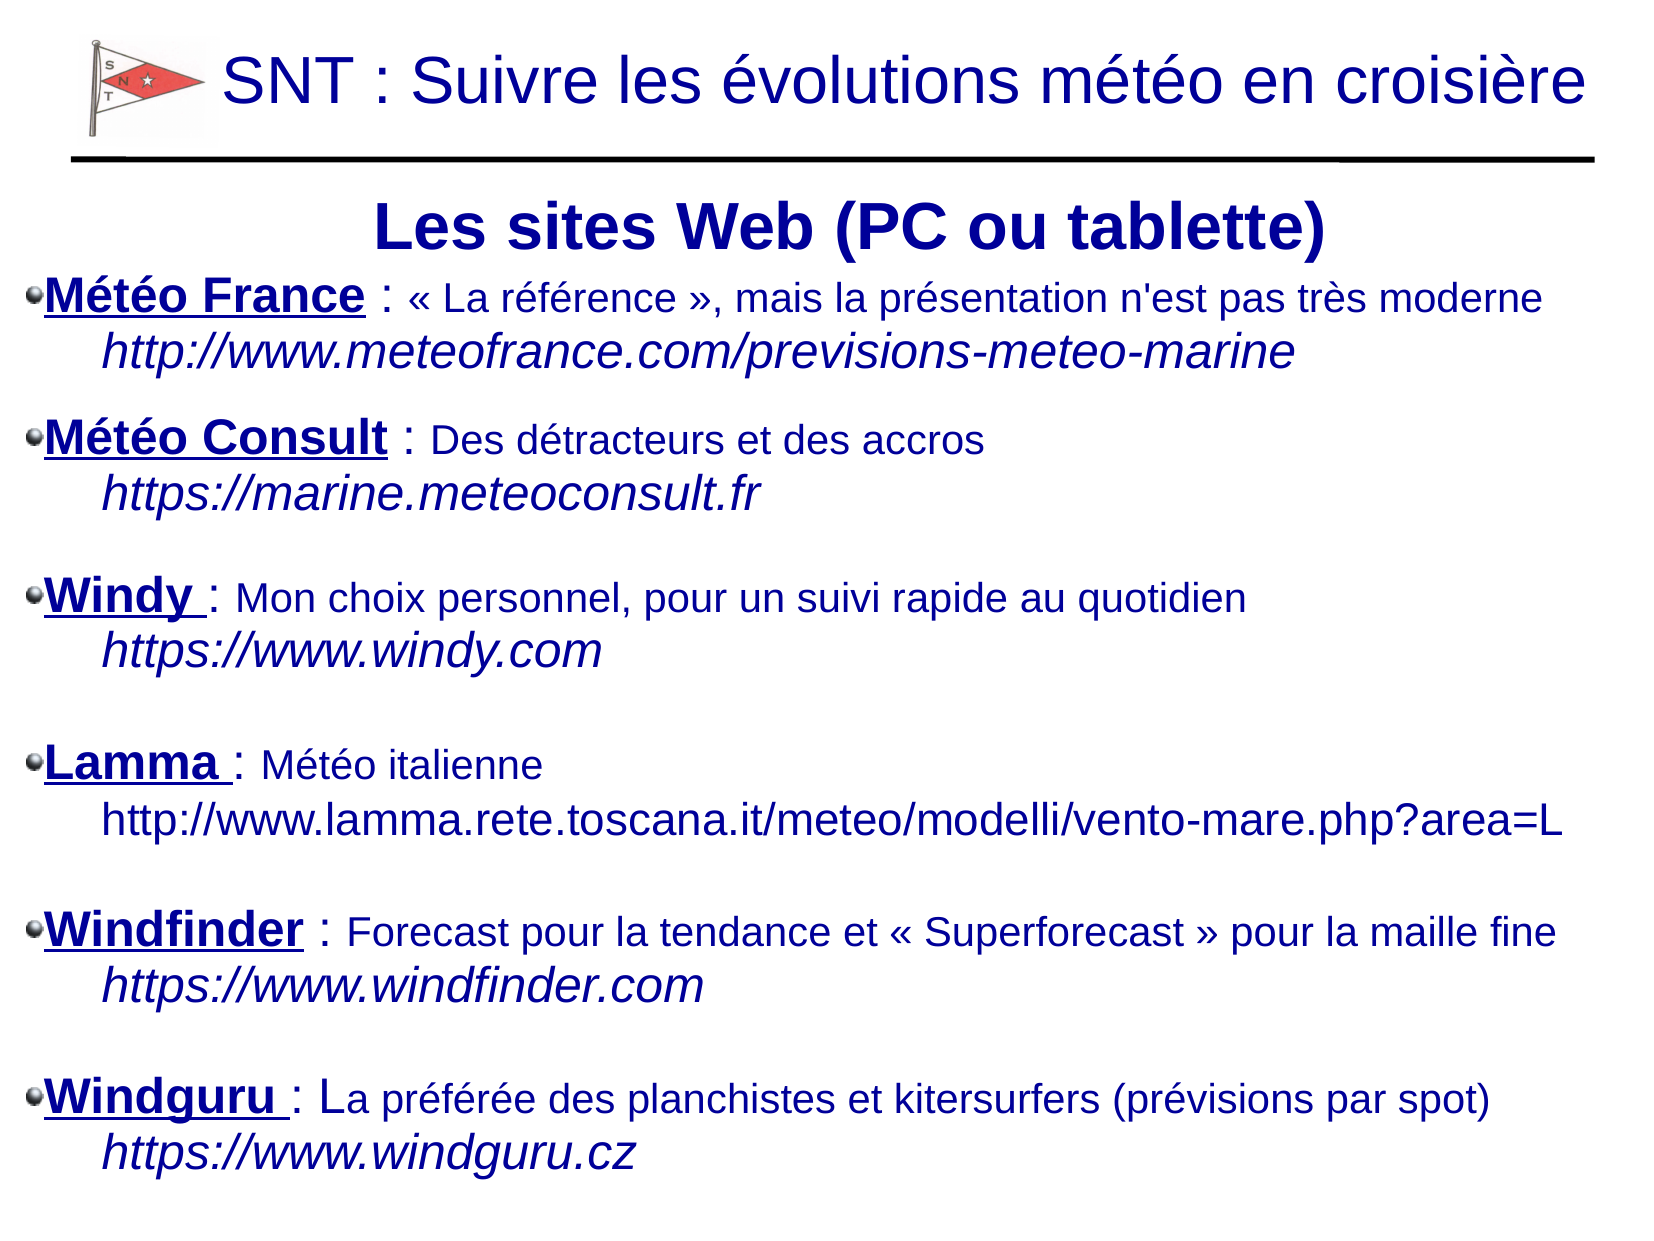

SNT : Suivre les évolutions météo en croisière
Les sites Web (PC ou tablette)
Météo France : « La référence », mais la présentation n'est pas très moderne
	http://www.meteofrance.com/previsions-meteo-marine
Météo Consult : Des détracteurs et des accros
	https://marine.meteoconsult.fr
Windy : Mon choix personnel, pour un suivi rapide au quotidien
	https://www.windy.com
Lamma : Météo italienne
	http://www.lamma.rete.toscana.it/meteo/modelli/vento-mare.php?area=L
Windfinder : Forecast pour la tendance et « Superforecast » pour la maille fine
	https://www.windfinder.com
Windguru : La préférée des planchistes et kitersurfers (prévisions par spot)
	https://www.windguru.cz